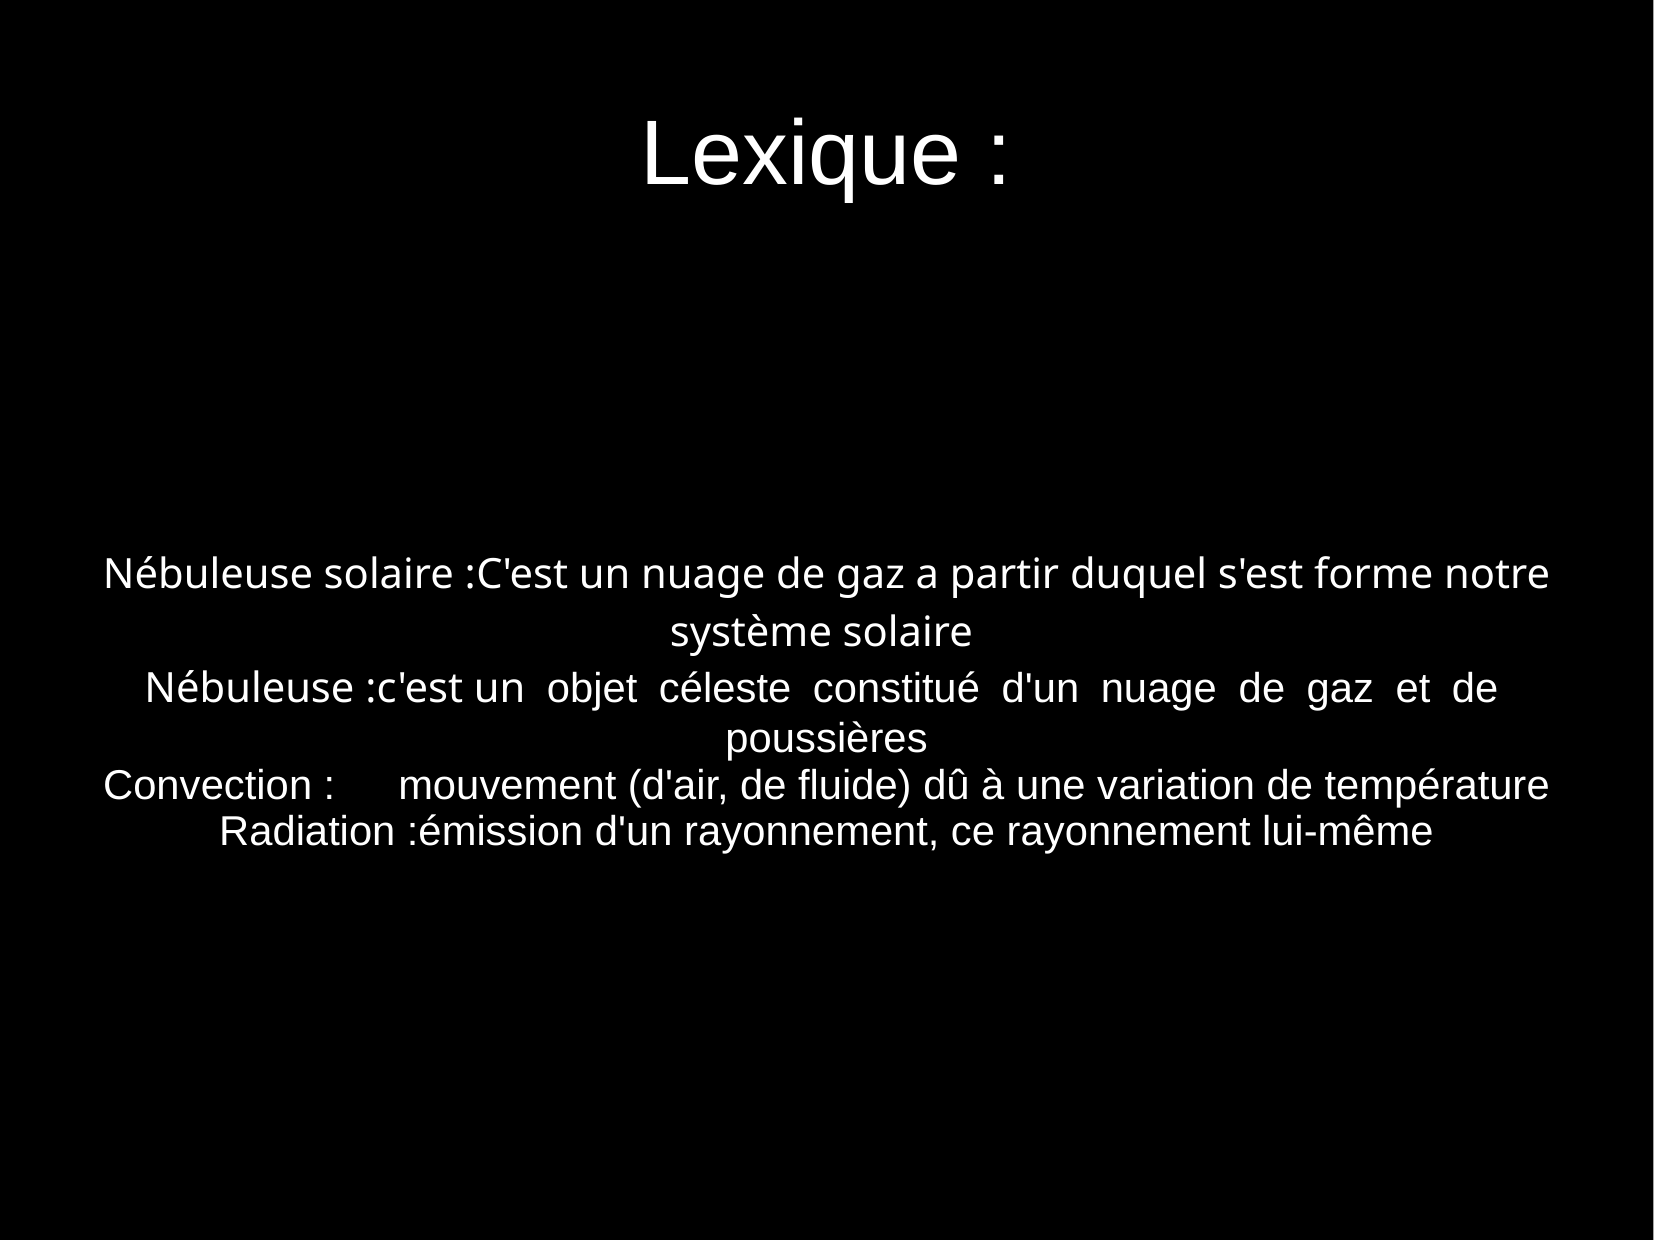

# Lexique :
Nébuleuse solaire :C'est un nuage de gaz a partir duquel s'est forme notre système solaire
Nébuleuse :c'est un objet  céleste  constitué  d'un  nuage  de  gaz  et  de  poussières
Convection :	mouvement (d'air, de fluide) dû à une variation de température
Radiation :émission d'un rayonnement, ce rayonnement lui-même